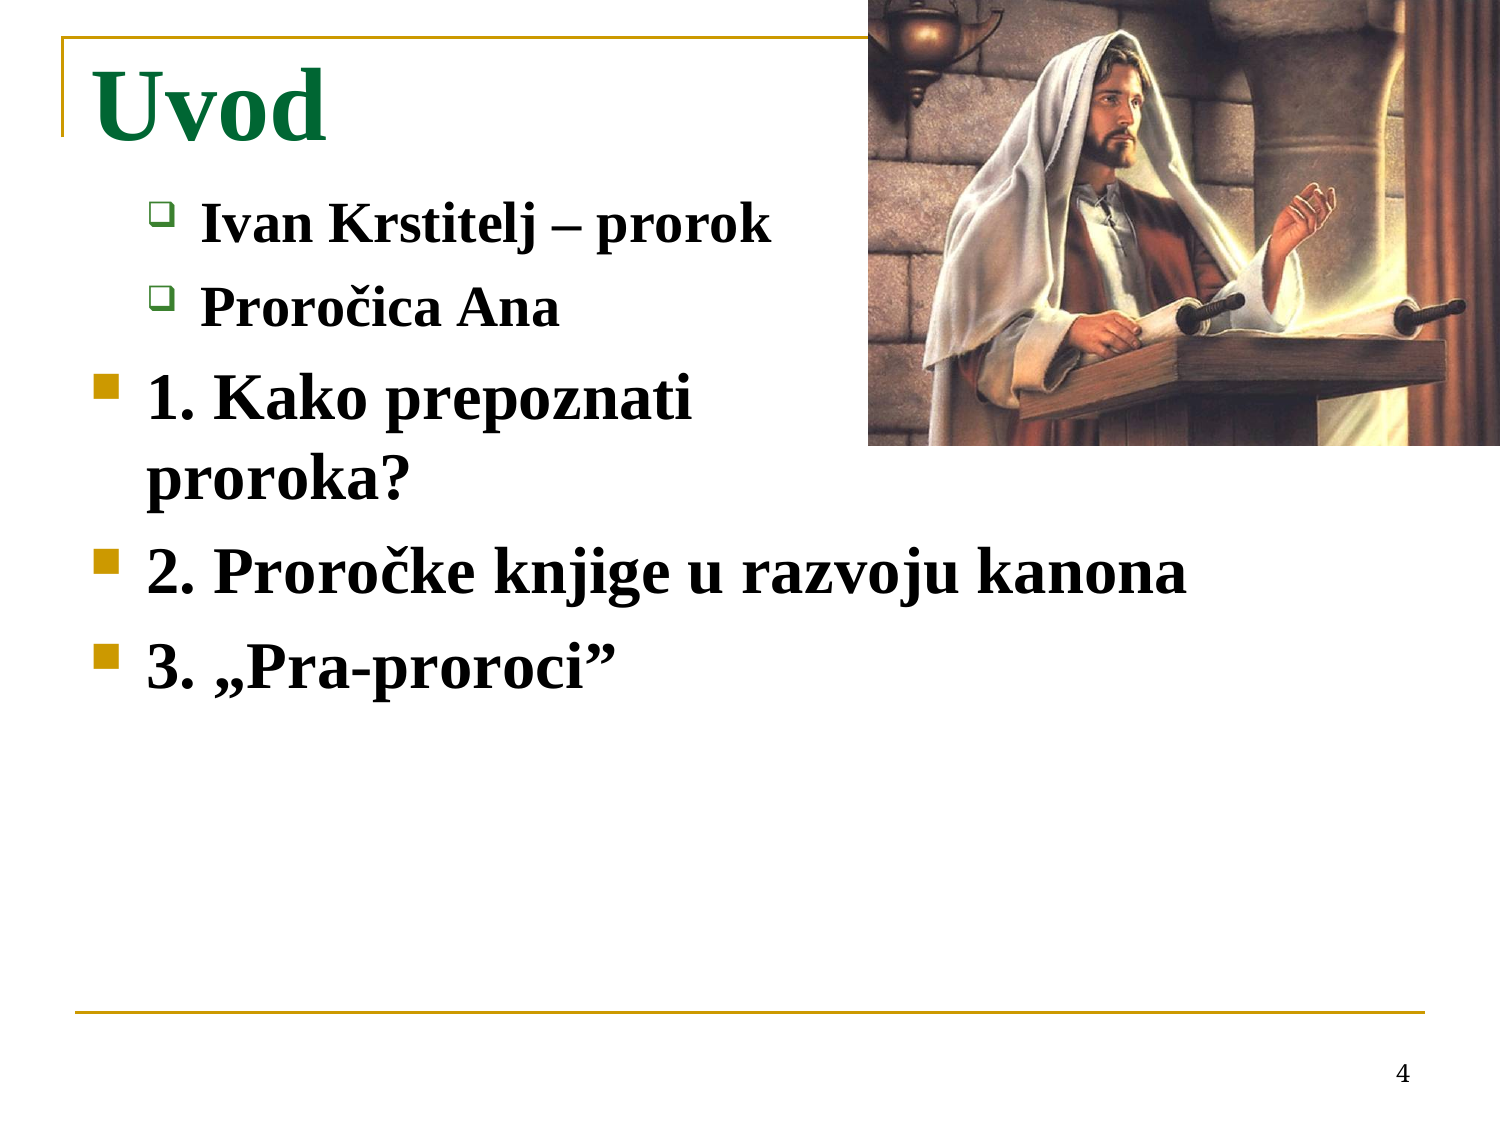

# Uvod
Ivan Krstitelj – prorok
Proročica Ana
1. Kako prepoznati
proroka?
2. Proročke knjige u razvoju kanona
3. „Pra-proroci”